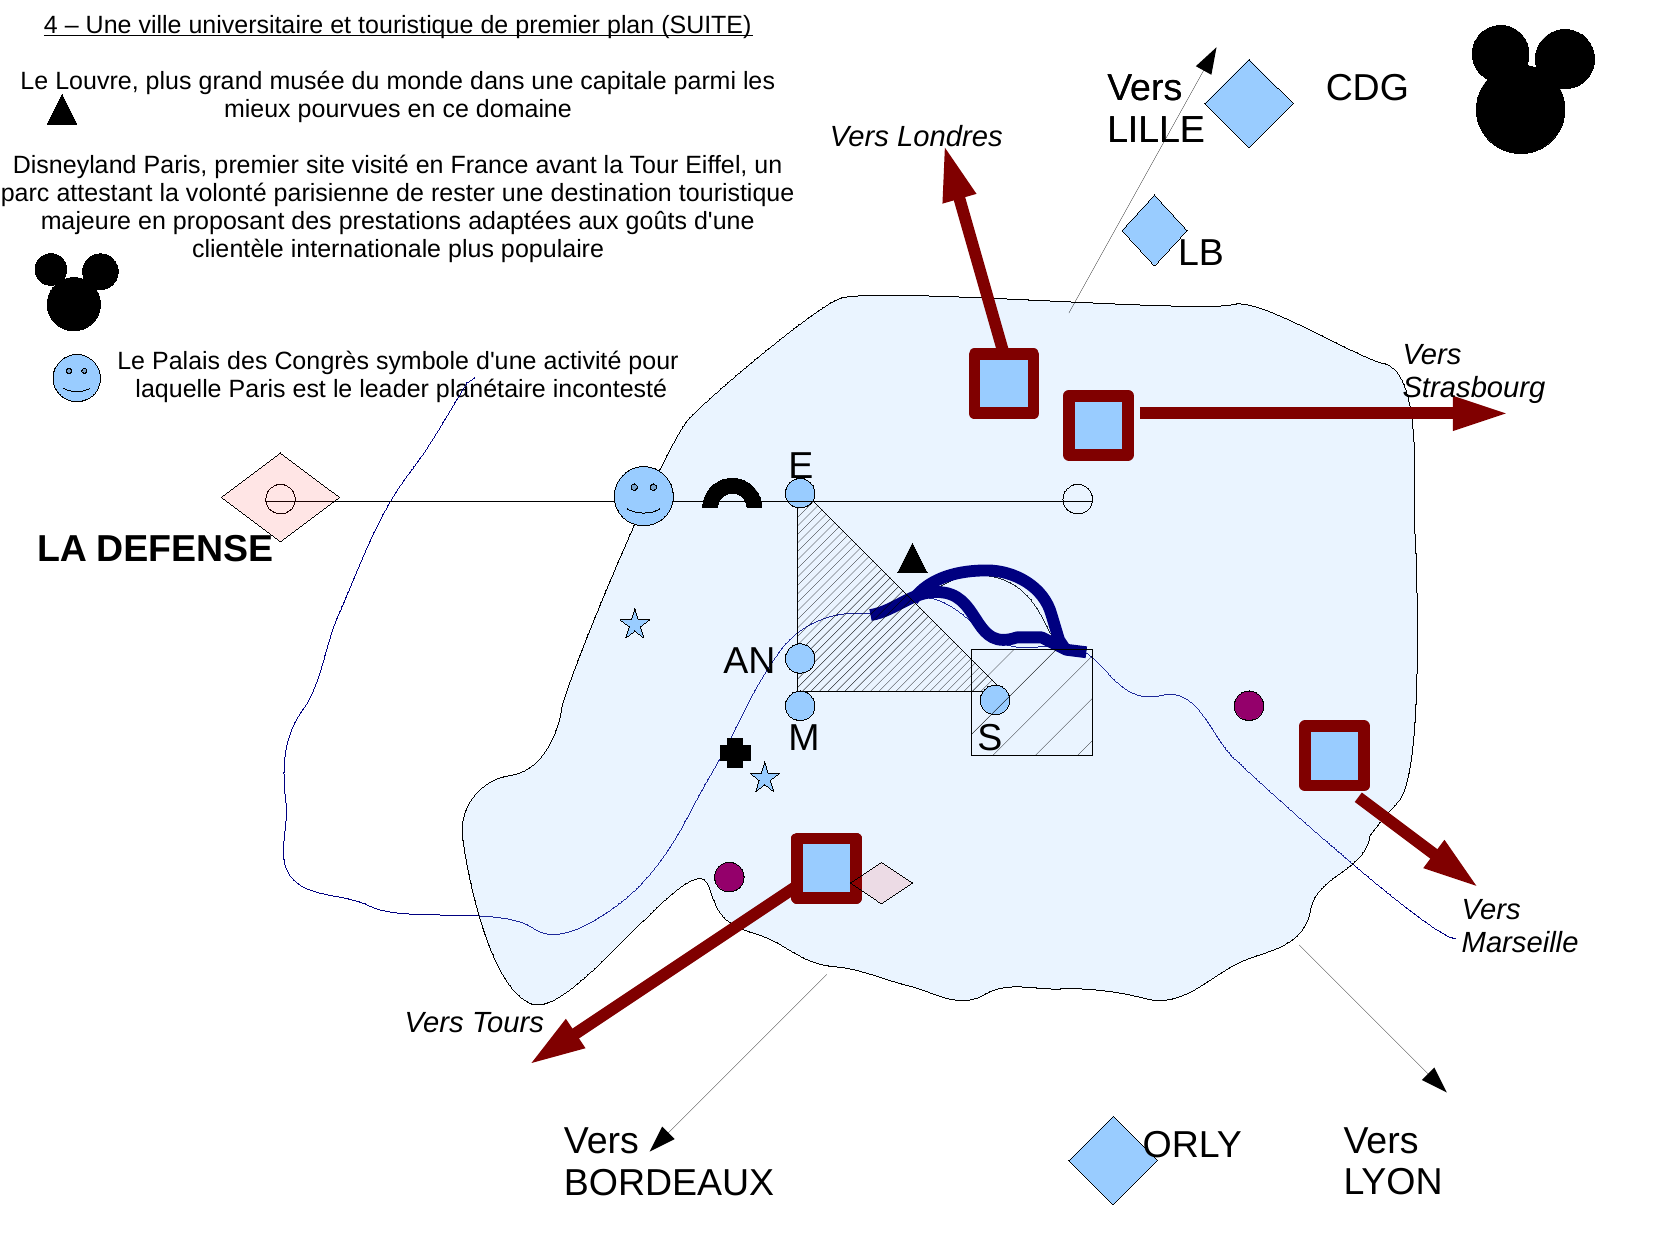

# 4 – Une ville universitaire et touristique de premier plan (SUITE) Le Louvre, plus grand musée du monde dans une capitale parmi les mieux pourvues en ce domaine Disneyland Paris, premier site visité en France avant la Tour Eiffel, un parc attestant la volonté parisienne de rester une destination touristique majeure en proposant des prestations adaptées aux goûts d'une clientèle internationale plus populaire Le Palais des Congrès symbole d'une activité pour laquelle Paris est le leader planétaire incontesté
Vers LILLE
Vers LILLE
CDG
Vers Londres
LB
Vers Strasbourg
E
 LA DEFENSE
AN
S
M
Vers Marseille
Vers Tours
Vers LYON
Vers
BORDEAUX
ORLY